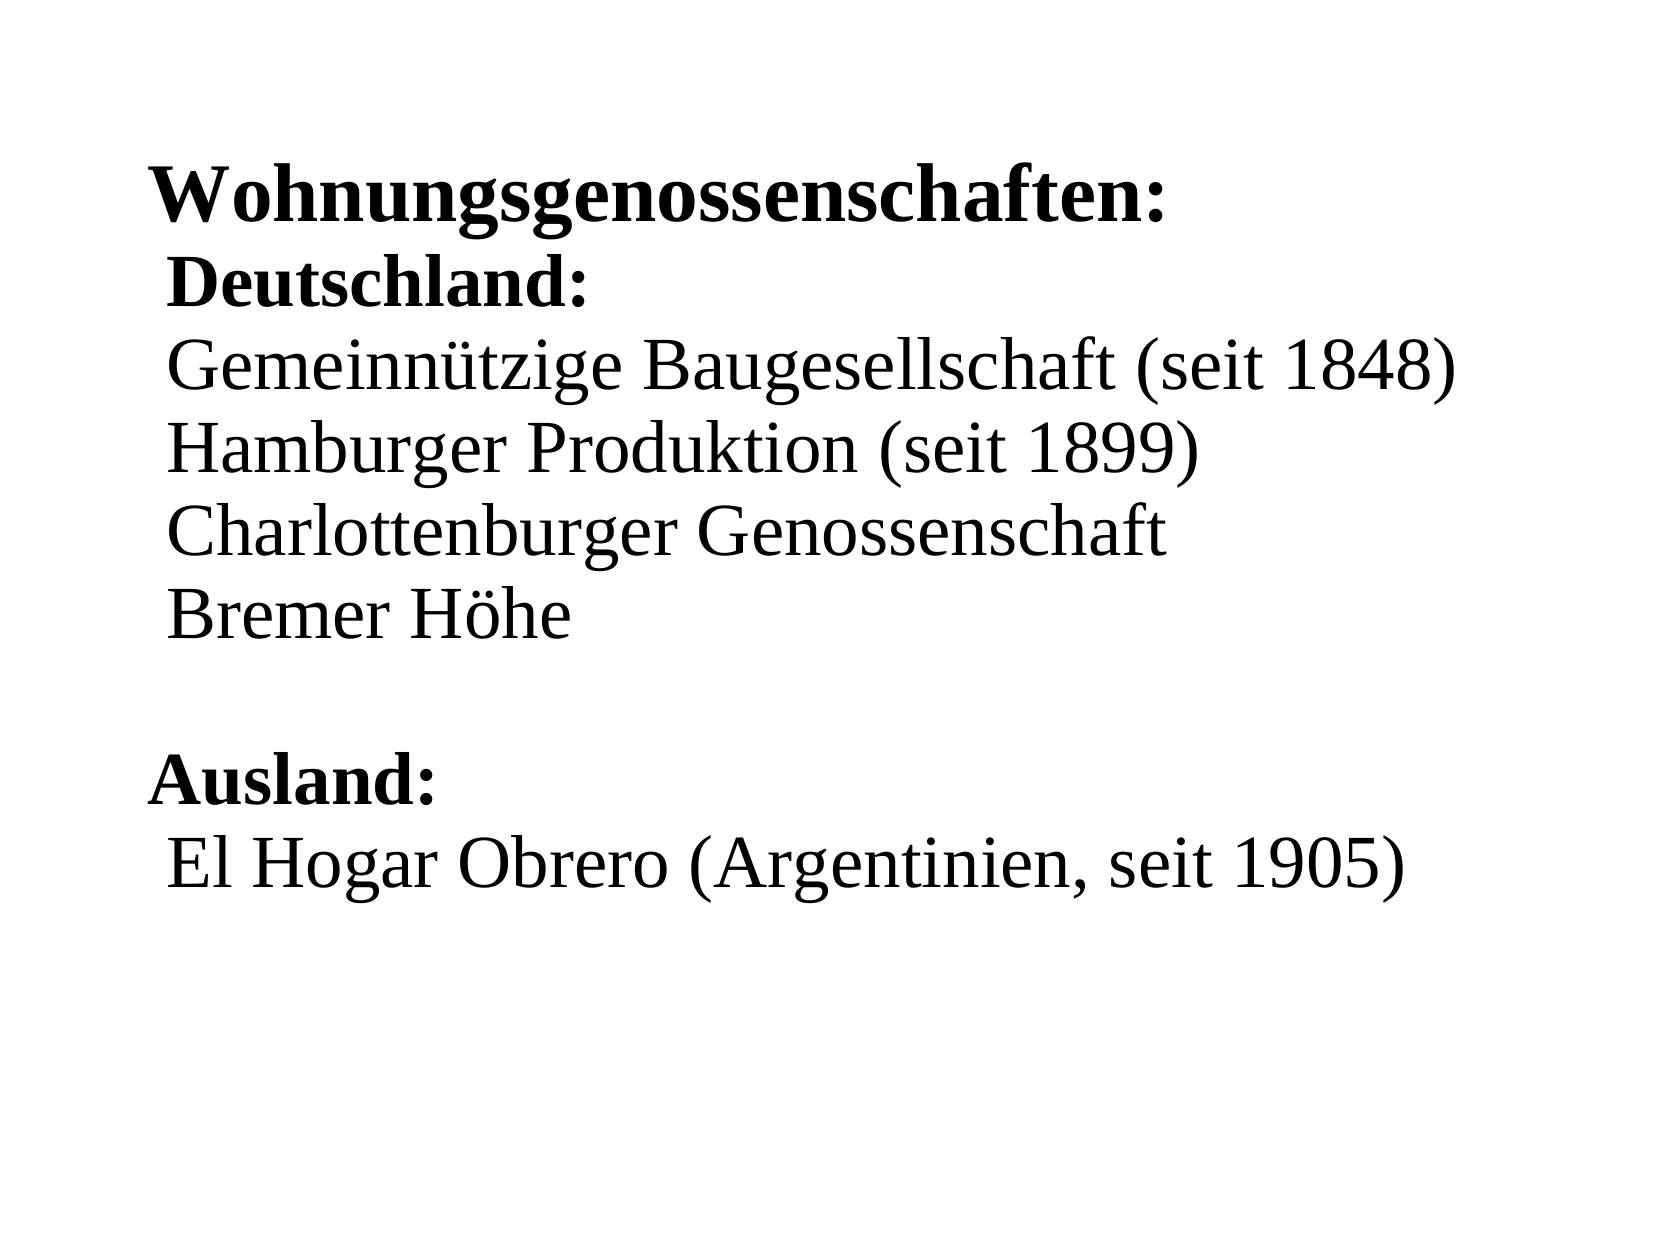

Wohnungsgenossenschaften:
 Deutschland:
 Gemeinnützige Baugesellschaft (seit 1848)
 Hamburger Produktion (seit 1899)
 Charlottenburger Genossenschaft
 Bremer Höhe
Ausland:
 El Hogar Obrero (Argentinien, seit 1905)